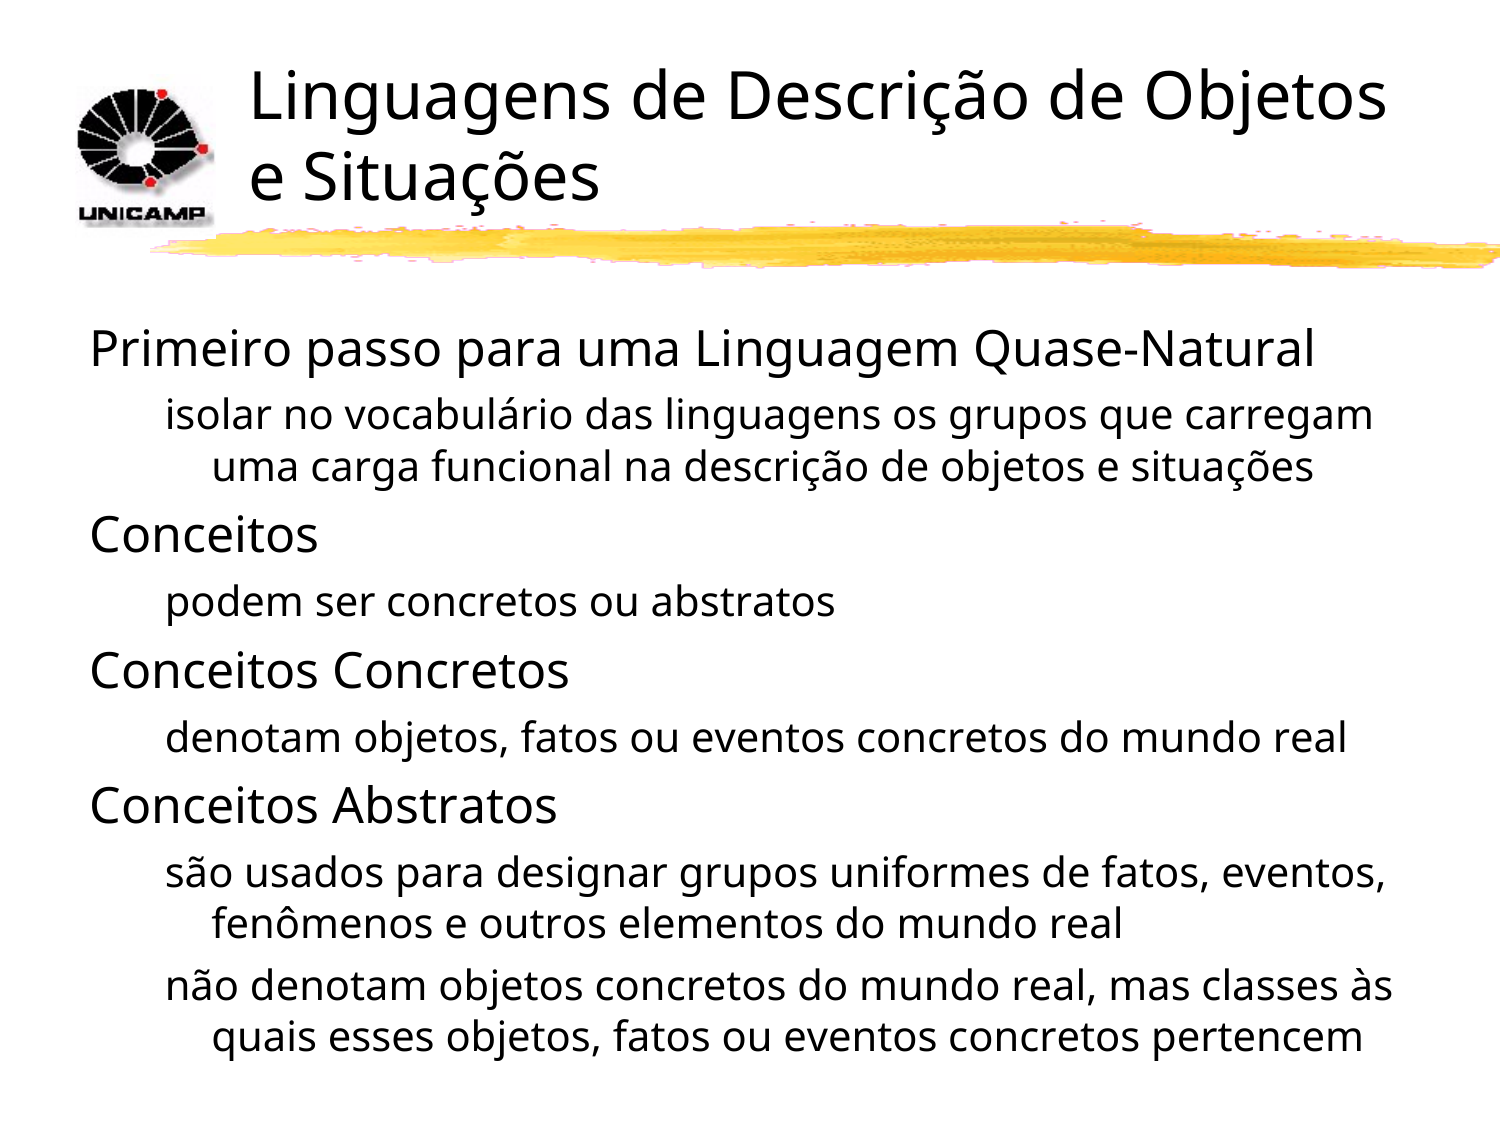

# Linguagens de Descrição de Objetos e Situações
Primeiro passo para uma Linguagem Quase-Natural
isolar no vocabulário das linguagens os grupos que carregam uma carga funcional na descrição de objetos e situações
Conceitos
podem ser concretos ou abstratos
Conceitos Concretos
denotam objetos, fatos ou eventos concretos do mundo real
Conceitos Abstratos
são usados para designar grupos uniformes de fatos, eventos, fenômenos e outros elementos do mundo real
não denotam objetos concretos do mundo real, mas classes às quais esses objetos, fatos ou eventos concretos pertencem